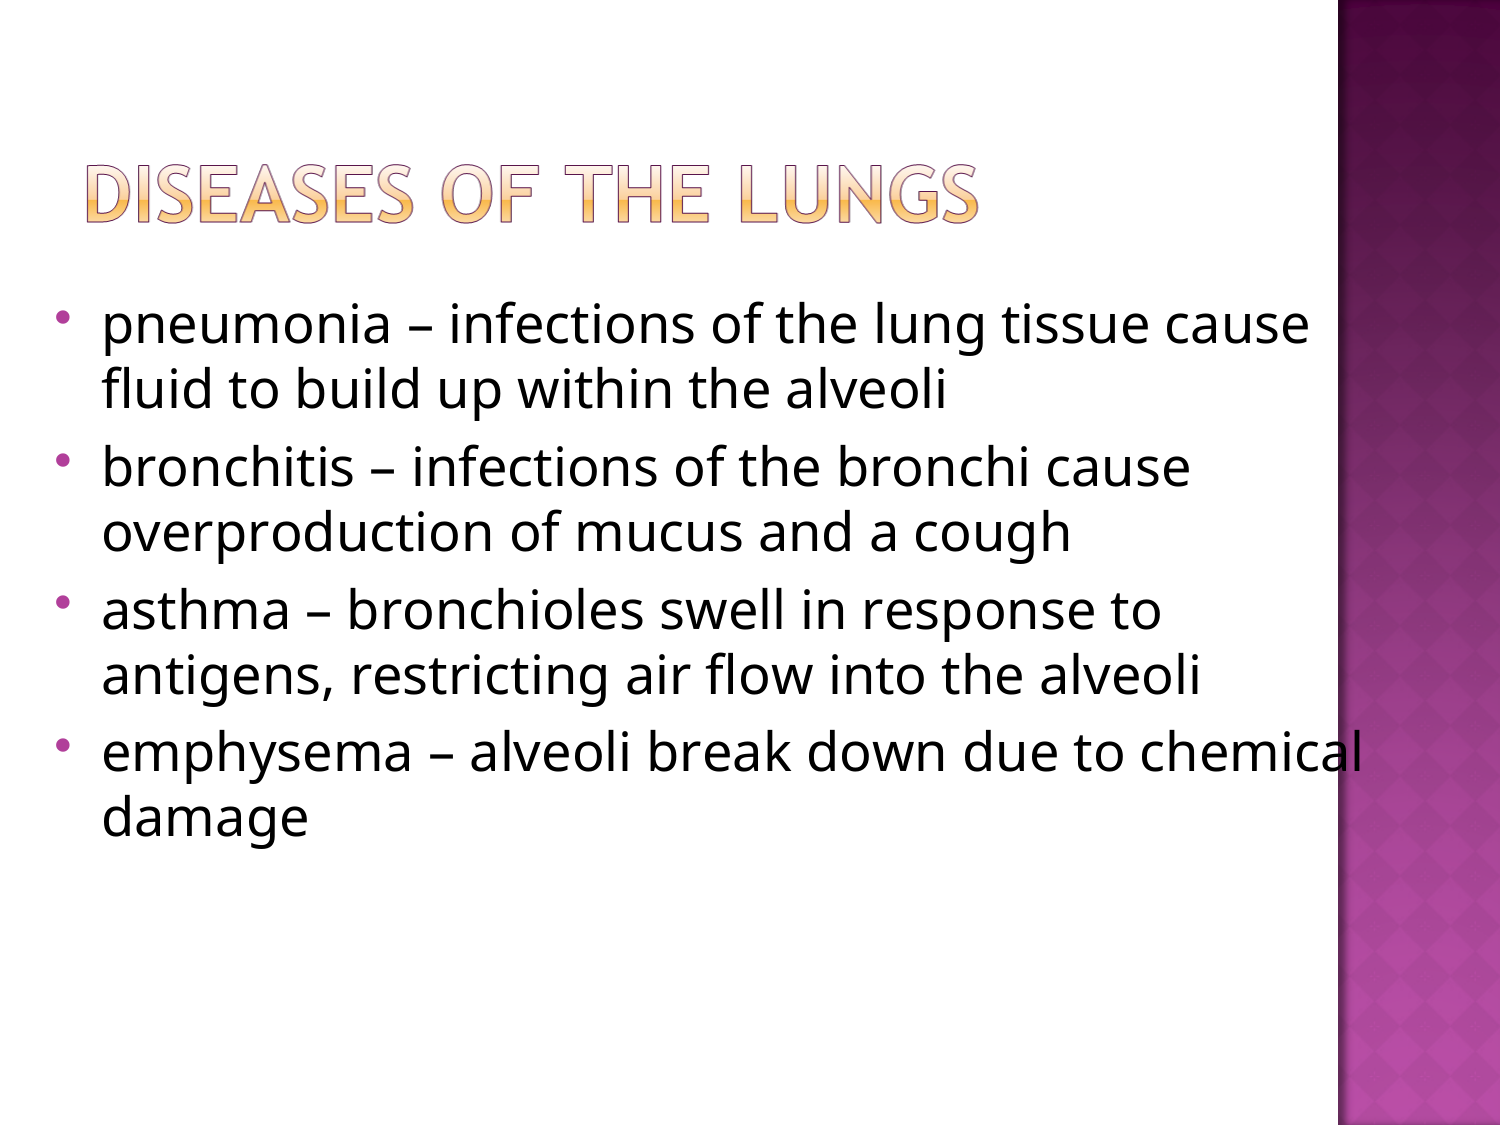

# pneumonia – infections of the lung tissue cause fluid to build up within the alveoli
bronchitis – infections of the bronchi cause overproduction of mucus and a cough
asthma – bronchioles swell in response to antigens, restricting air flow into the alveoli
emphysema – alveoli break down due to chemical damage